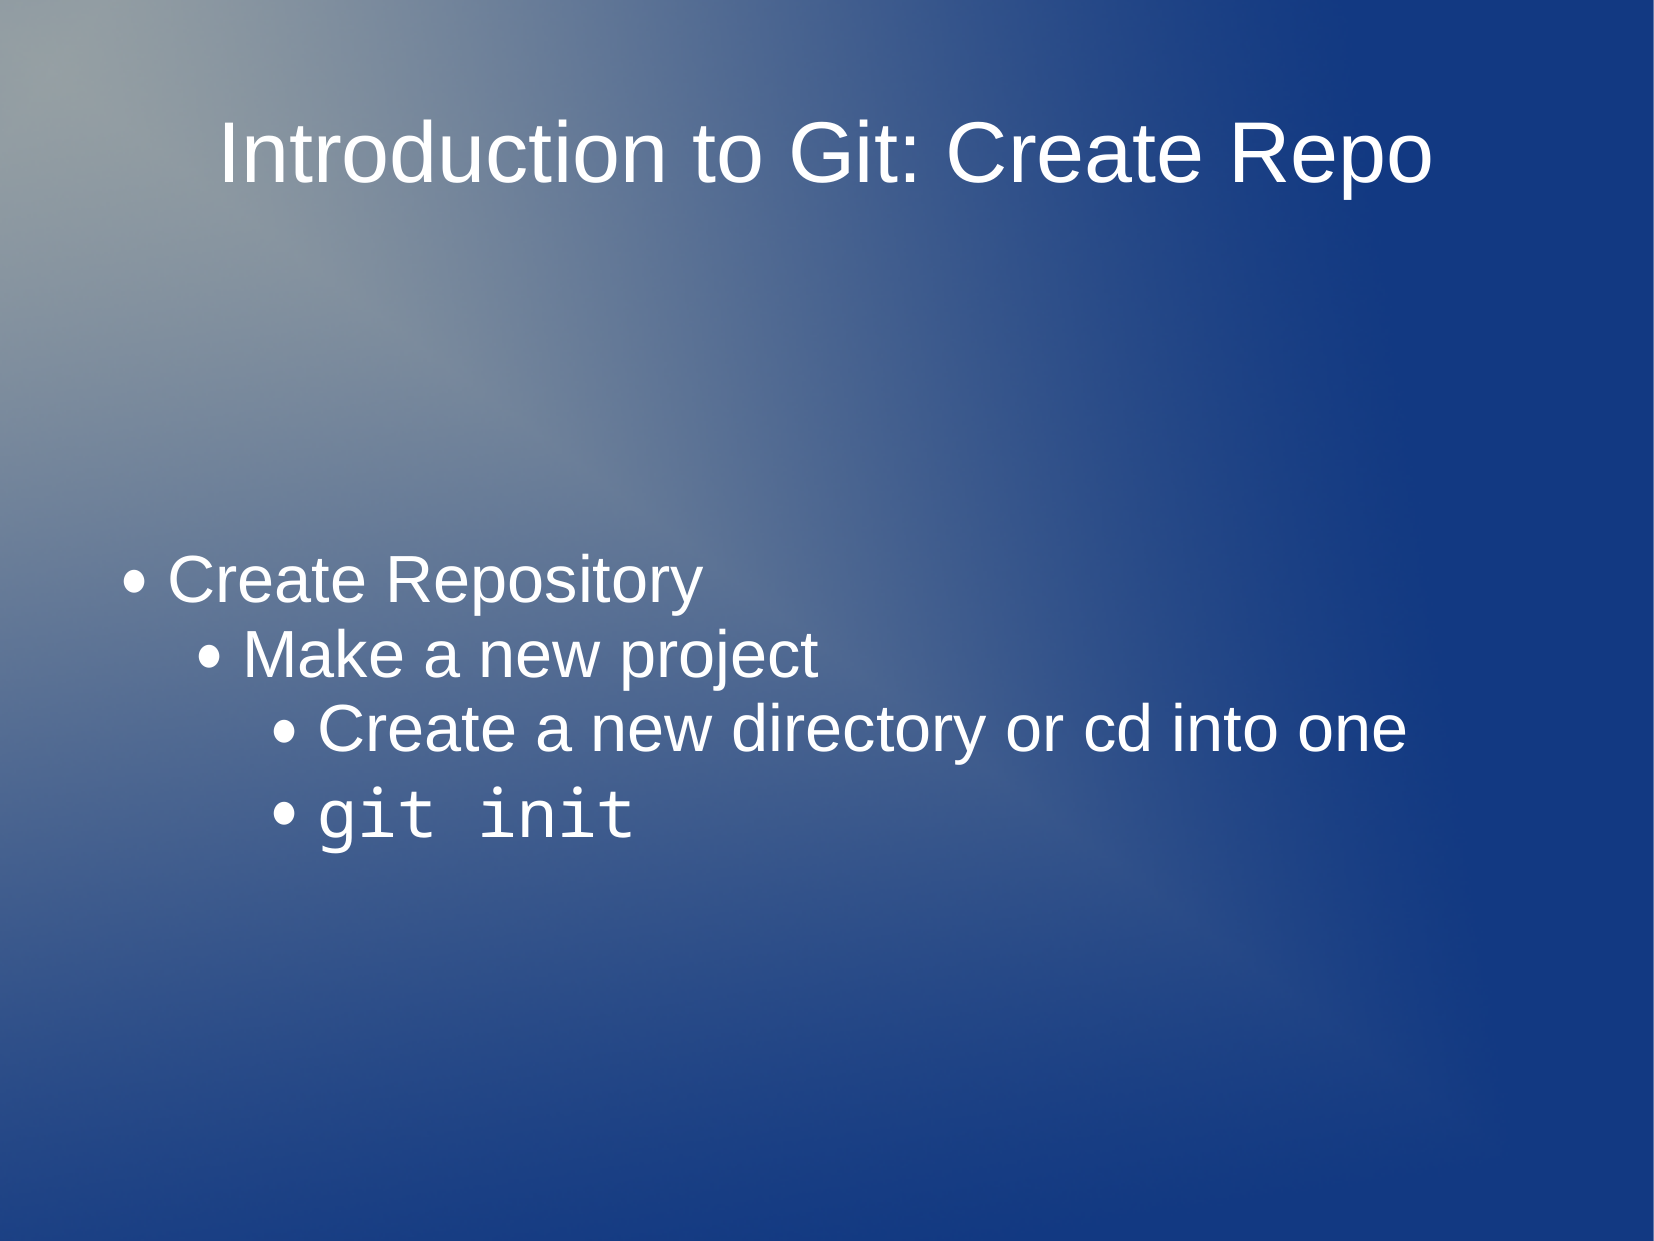

# Introduction to Git: Create Repo
Create Repository
Make a new project
Create a new directory or cd into one
git init